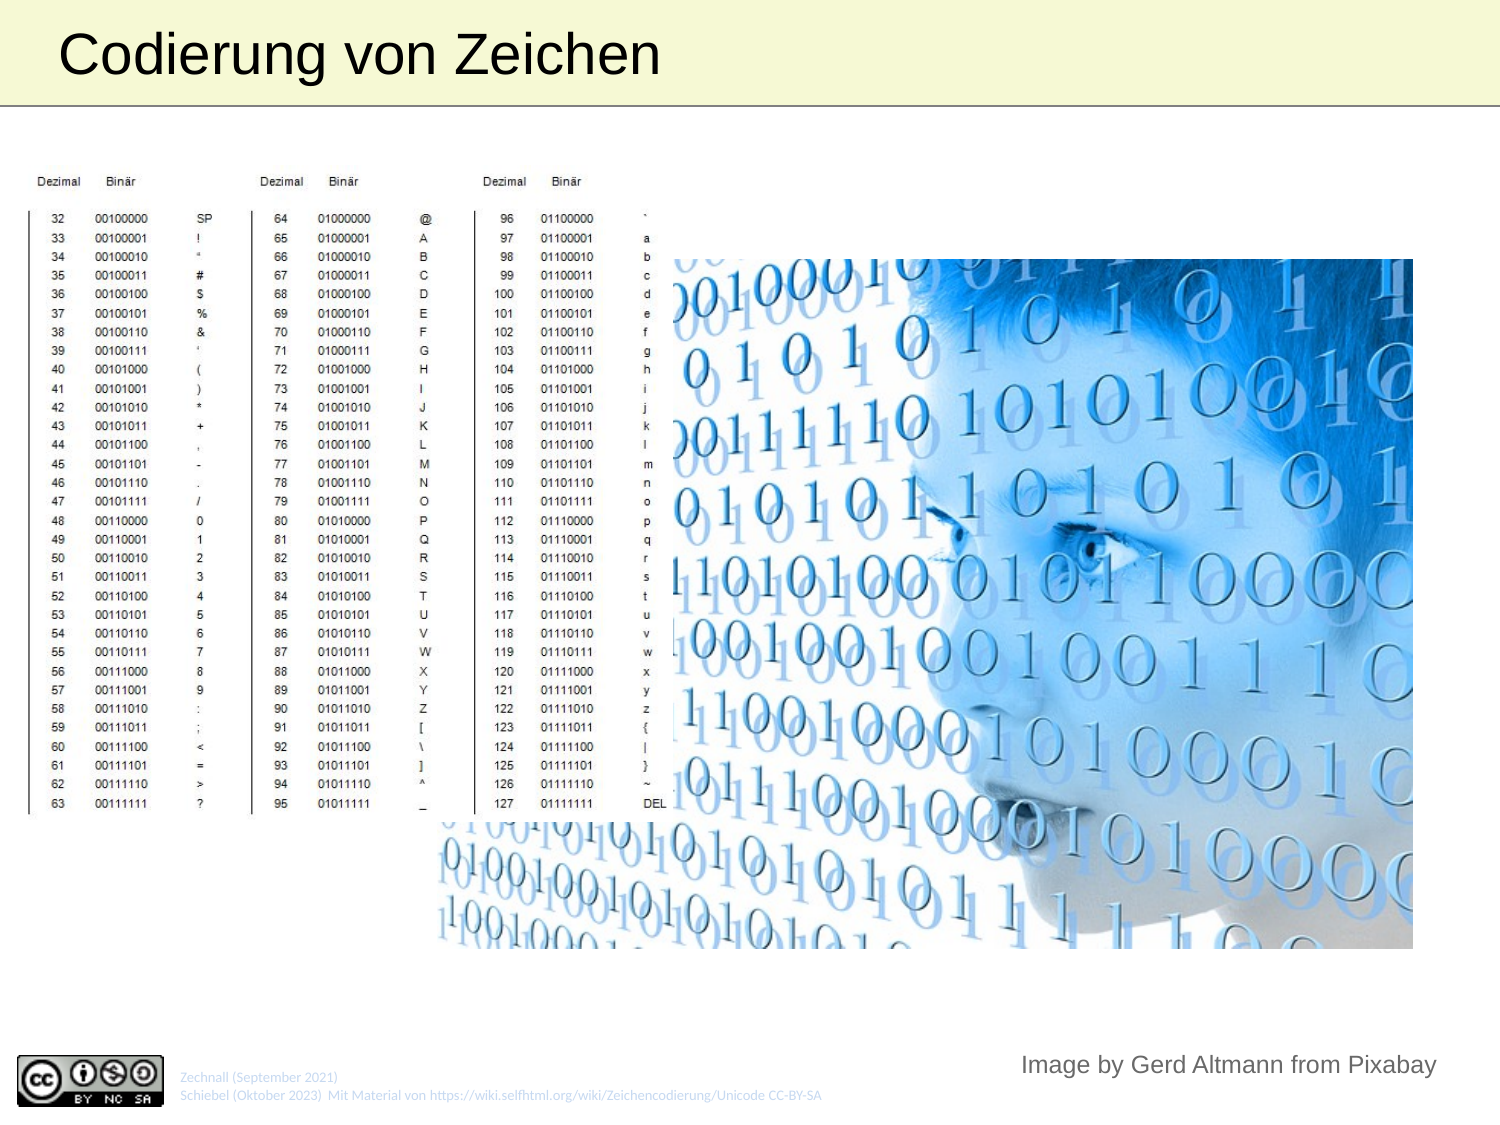

# Codierung von Zeichen
Image by Gerd Altmann from Pixabay